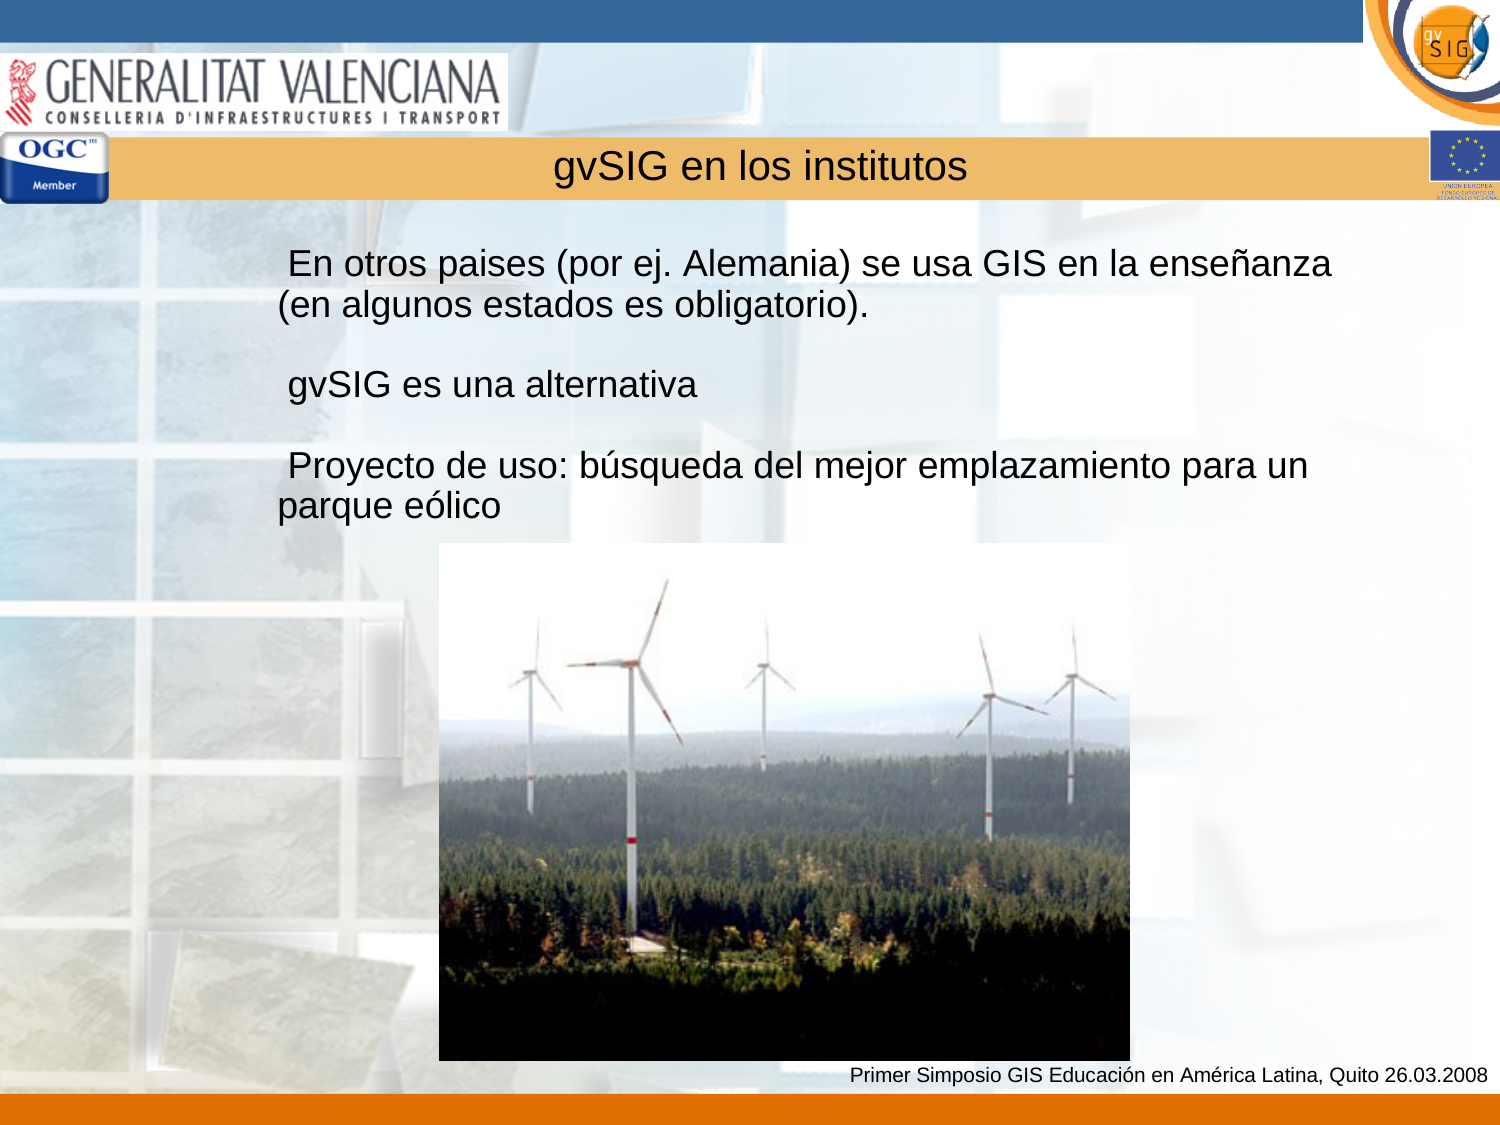

gvSIG en los institutos
 En otros paises (por ej. Alemania) se usa GIS en la enseñanza (en algunos estados es obligatorio).
 gvSIG es una alternativa
 Proyecto de uso: búsqueda del mejor emplazamiento para un parque eólico